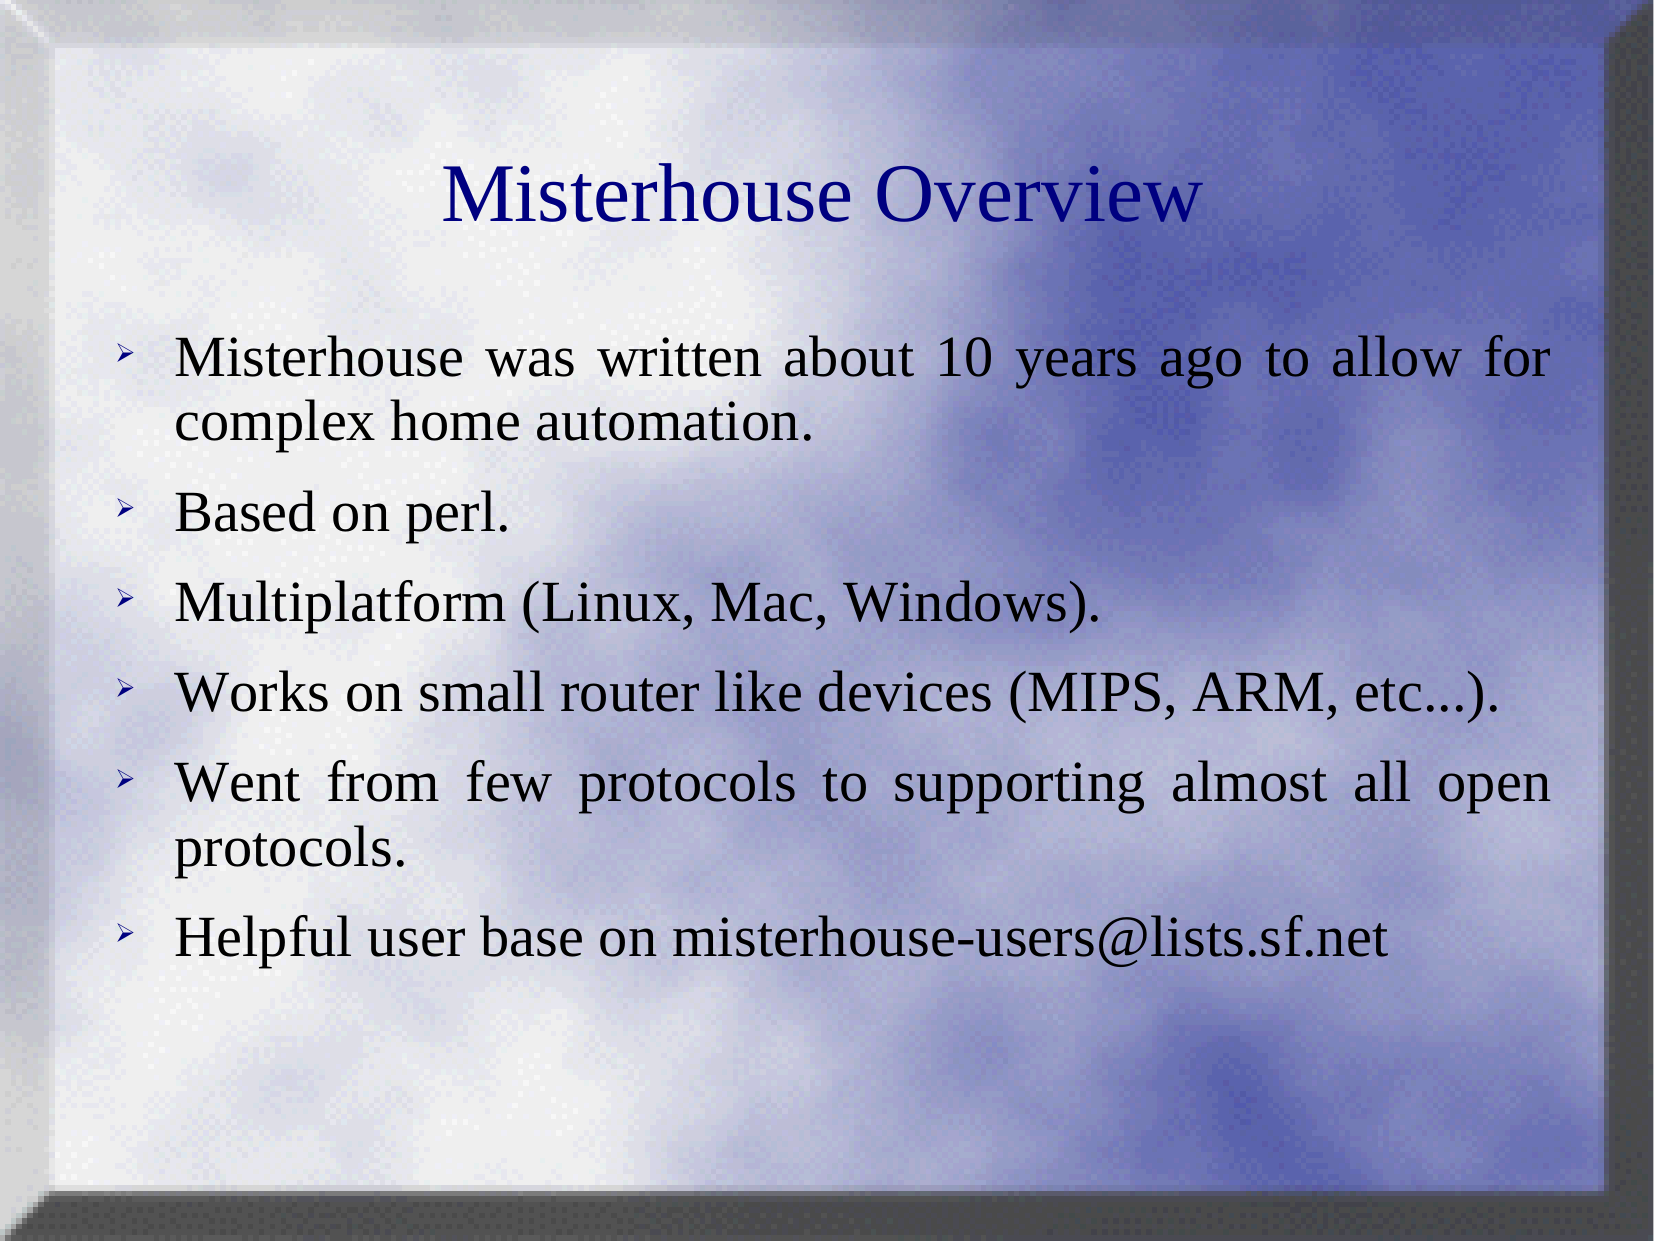

# Misterhouse Overview
Misterhouse was written about 10 years ago to allow for complex home automation.
Based on perl.
Multiplatform (Linux, Mac, Windows).
Works on small router like devices (MIPS, ARM, etc...).
Went from few protocols to supporting almost all open protocols.
Helpful user base on misterhouse-users@lists.sf.net